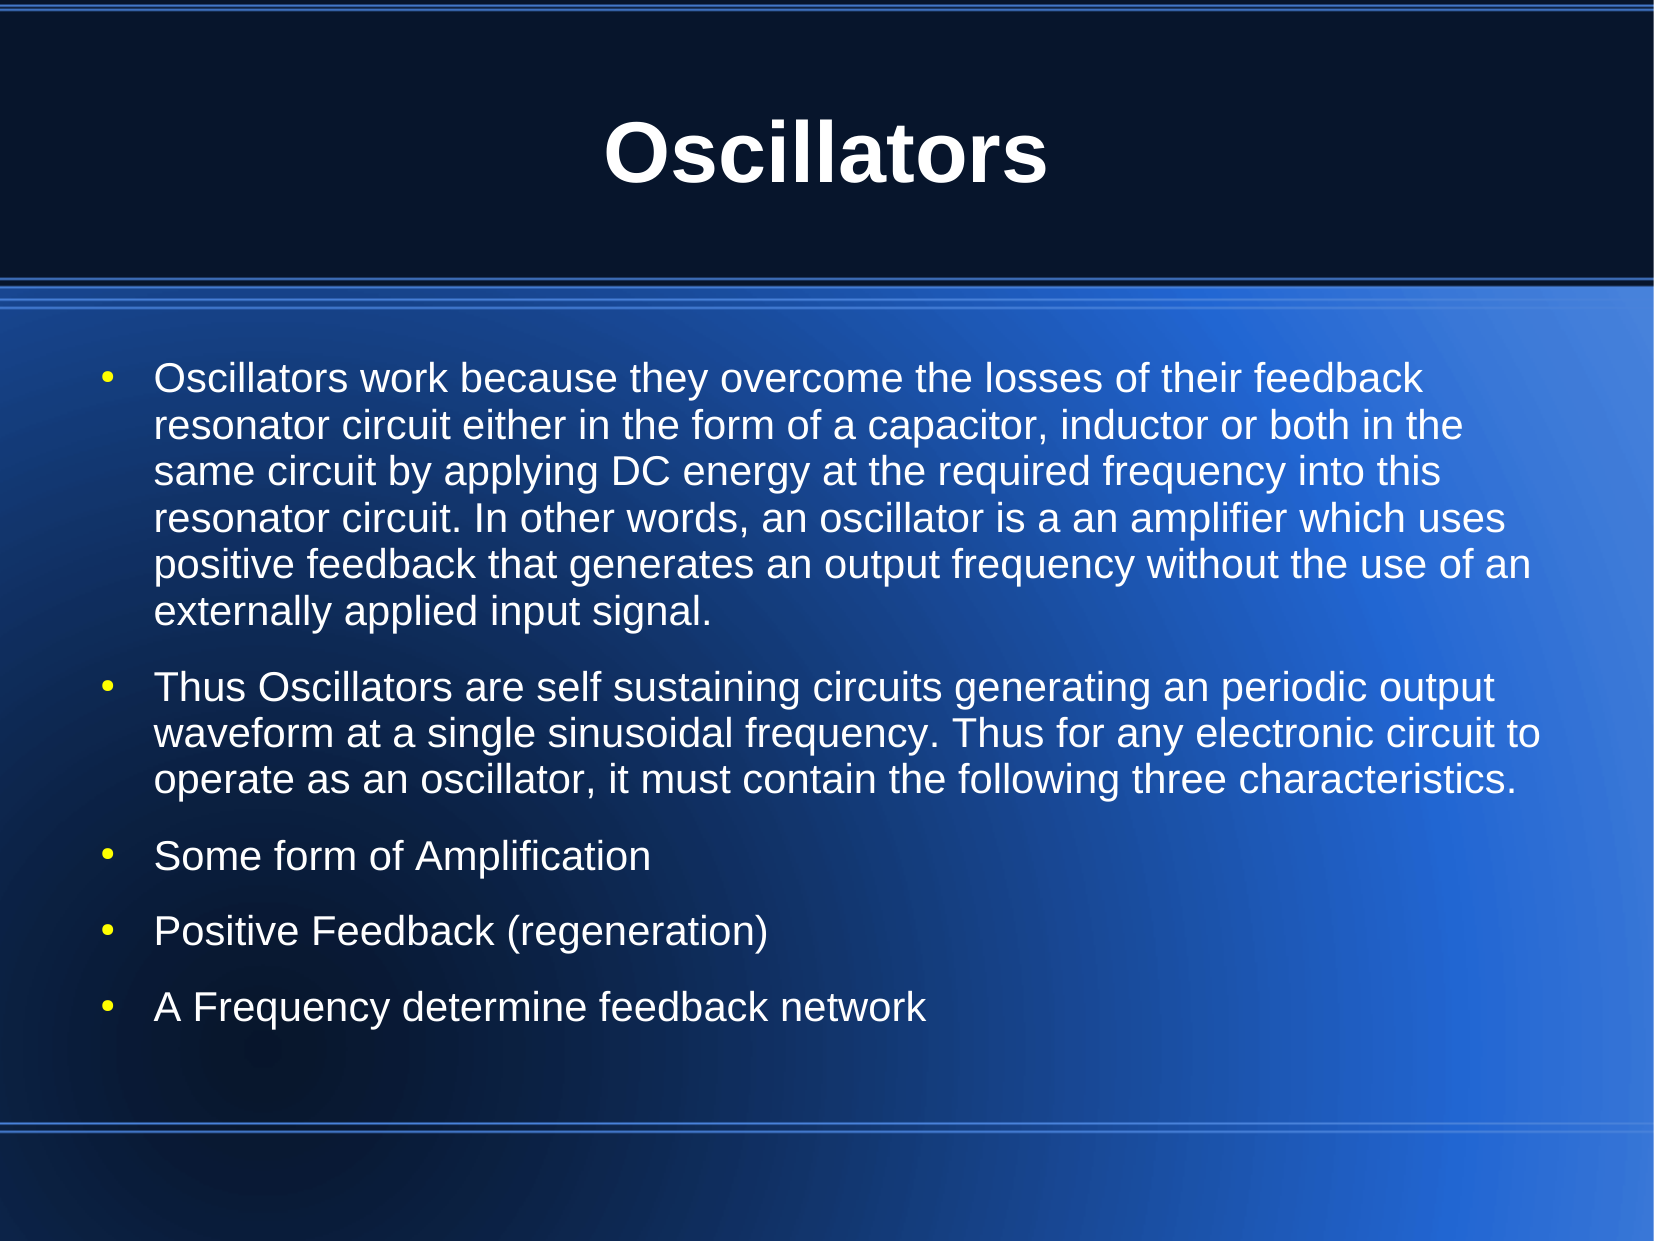

# Oscillators
Oscillators work because they overcome the losses of their feedback resonator circuit either in the form of a capacitor, inductor or both in the same circuit by applying DC energy at the required frequency into this resonator circuit. In other words, an oscillator is a an amplifier which uses positive feedback that generates an output frequency without the use of an externally applied input signal.
Thus Oscillators are self sustaining circuits generating an periodic output waveform at a single sinusoidal frequency. Thus for any electronic circuit to operate as an oscillator, it must contain the following three characteristics.
Some form of Amplification
Positive Feedback (regeneration)
A Frequency determine feedback network